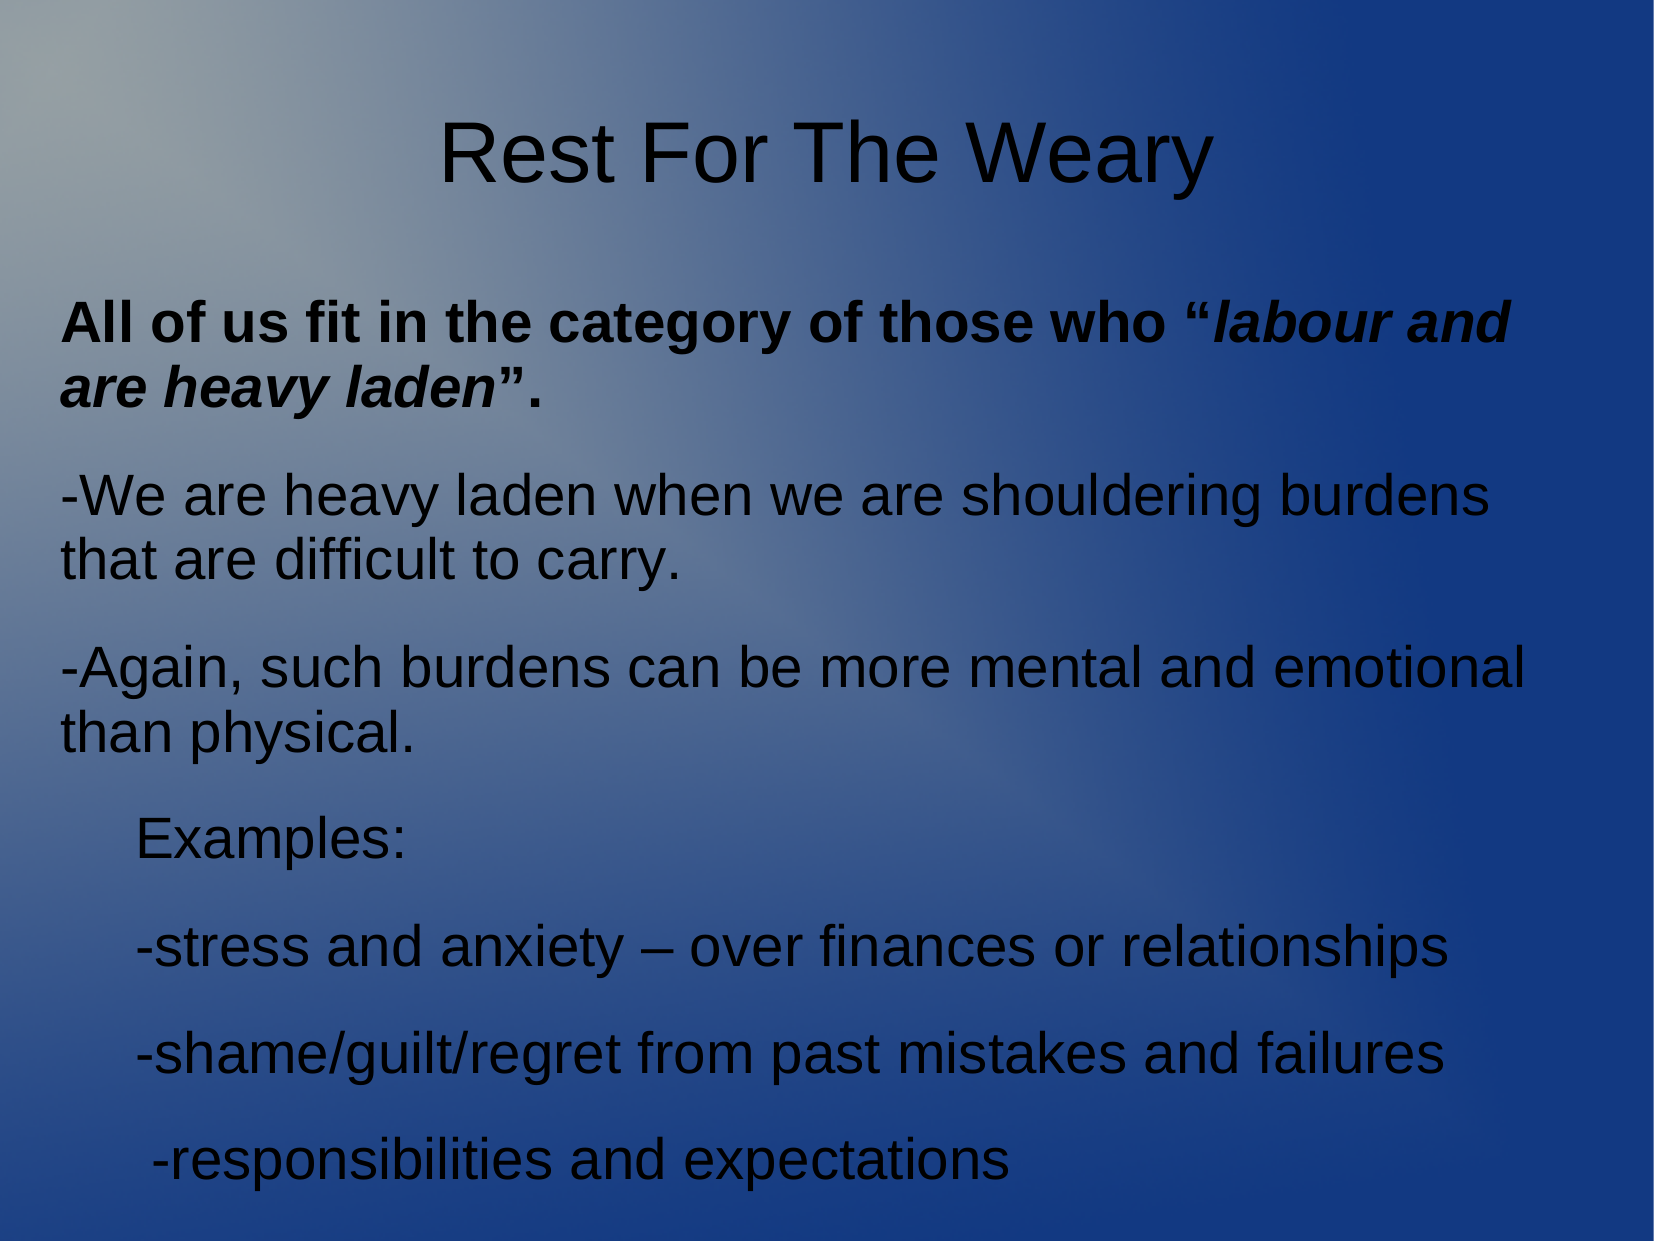

# Rest For The Weary
All of us fit in the category of those who “labour and are heavy laden”.
-We are heavy laden when we are shouldering burdens that are difficult to carry.
-Again, such burdens can be more mental and emotional than physical.
	Examples:
	-stress and anxiety – over finances or relationships
	-shame/guilt/regret from past mistakes and failures
	 -responsibilities and expectations